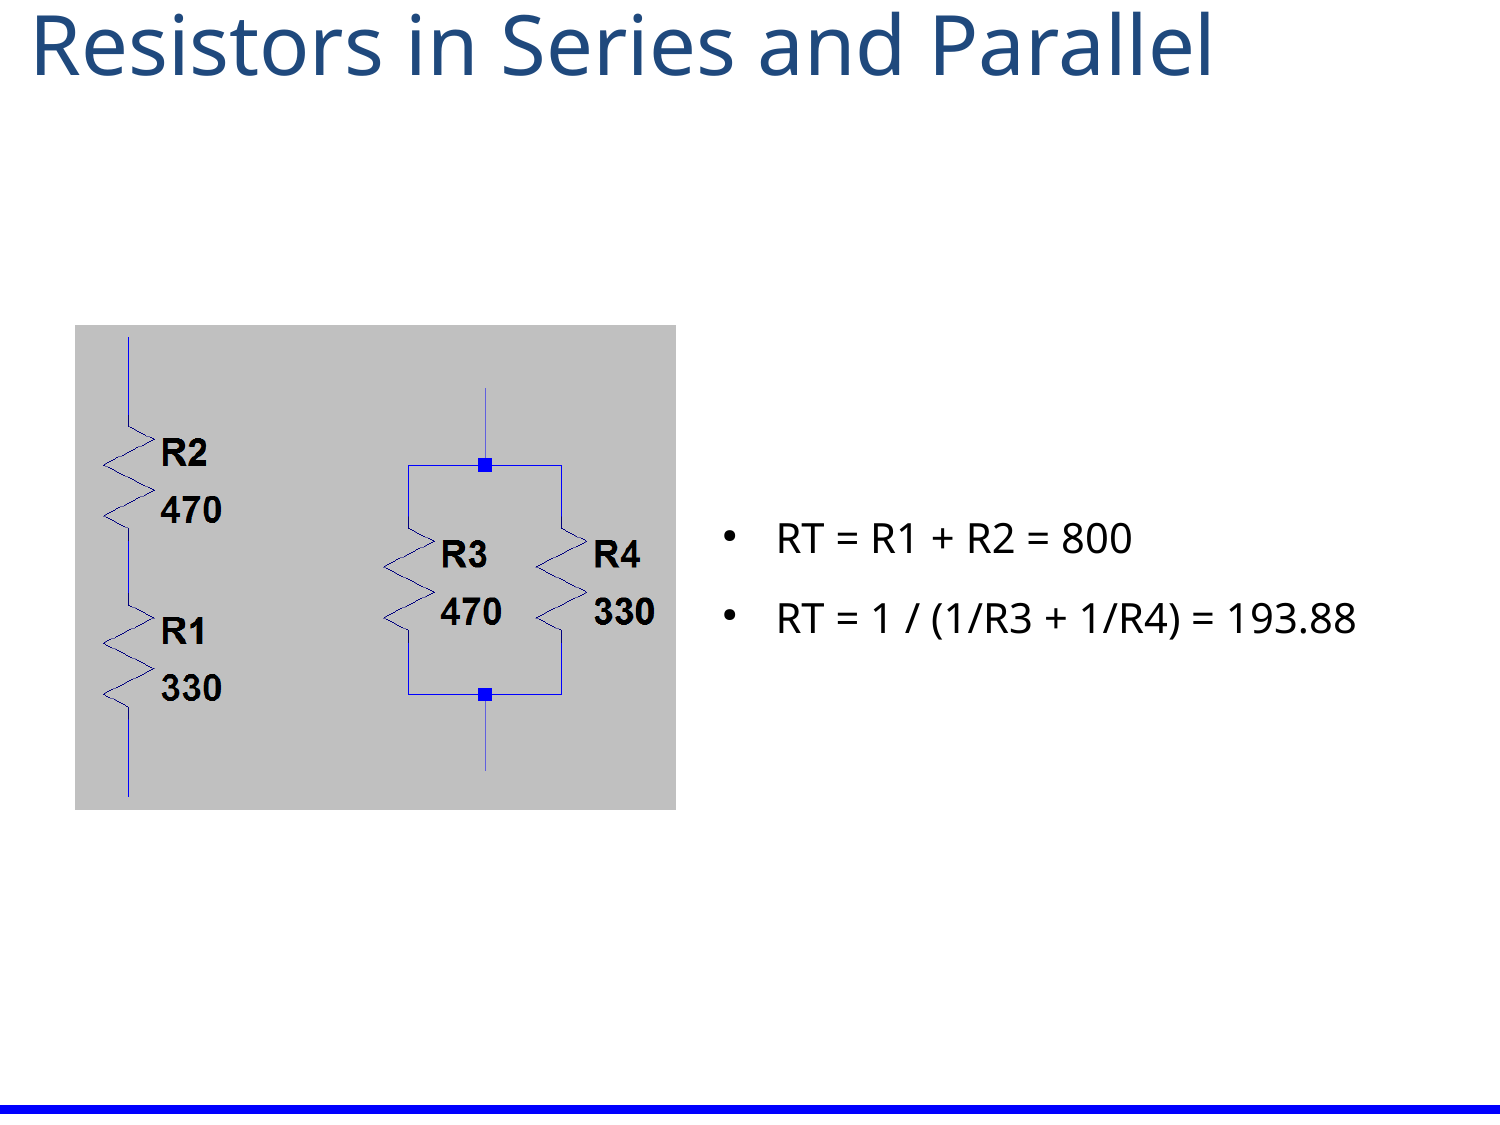

# Resistors in Series and Parallel
RT = R1 + R2 = 800
RT = 1 / (1/R3 + 1/R4) = 193.88